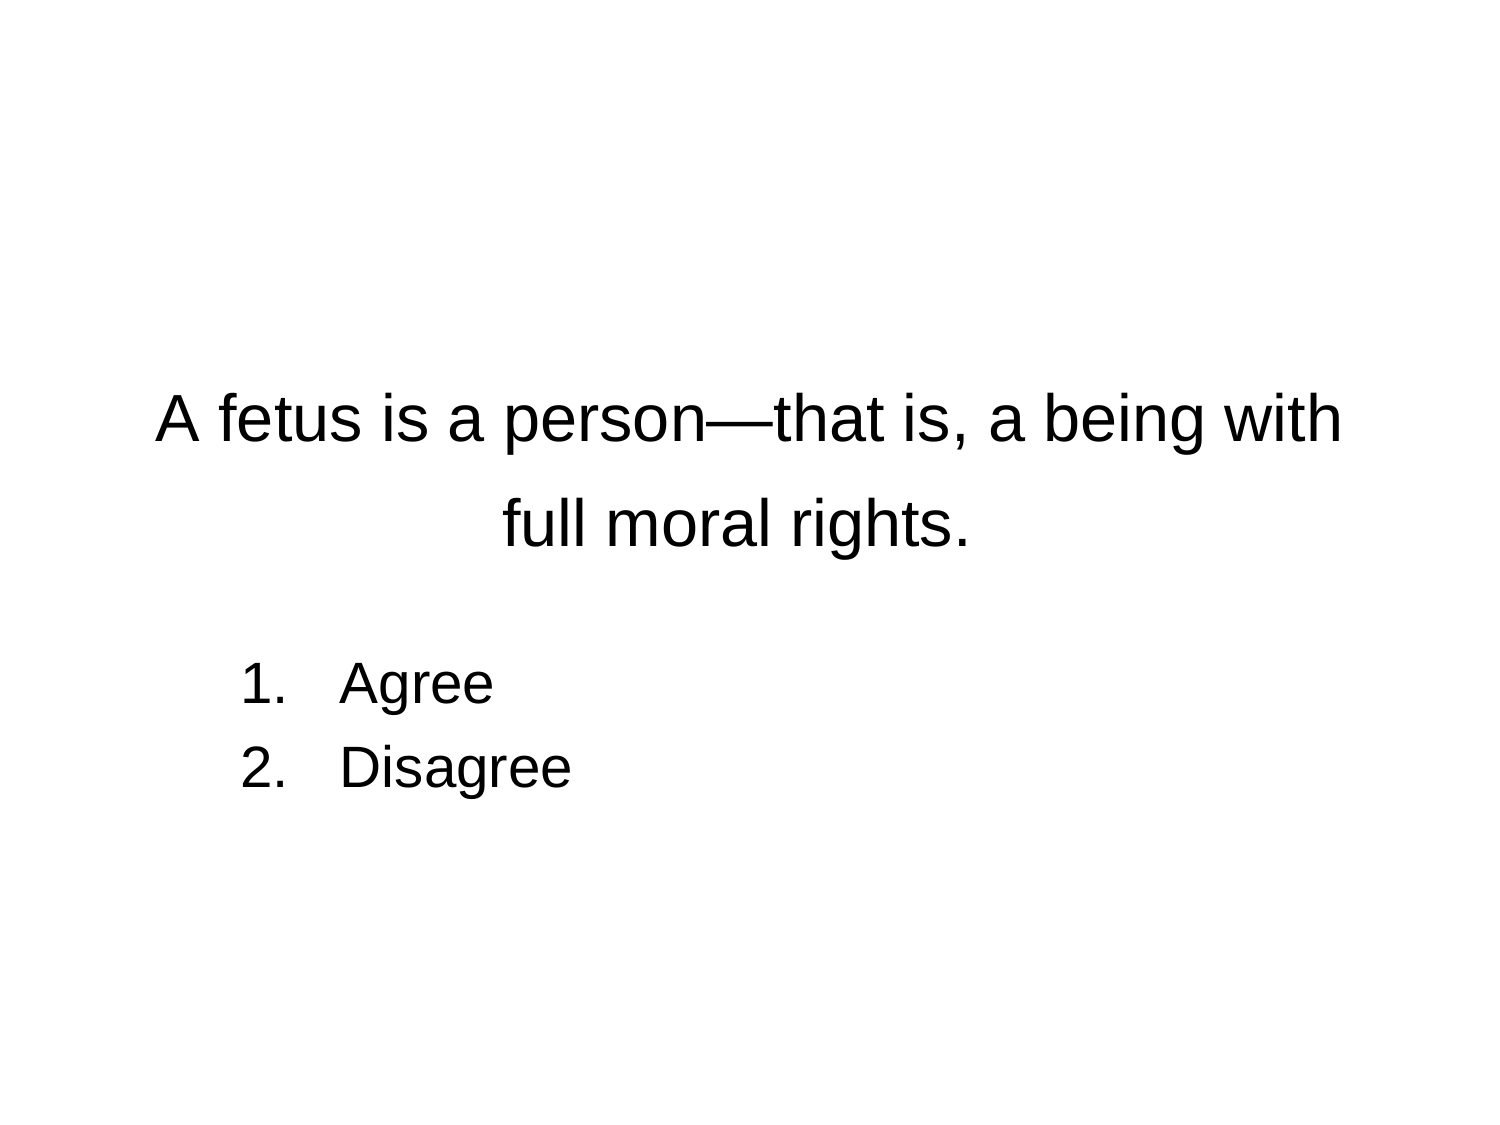

# A fetus is a person—that is, a being with full moral rights.
Agree
Disagree